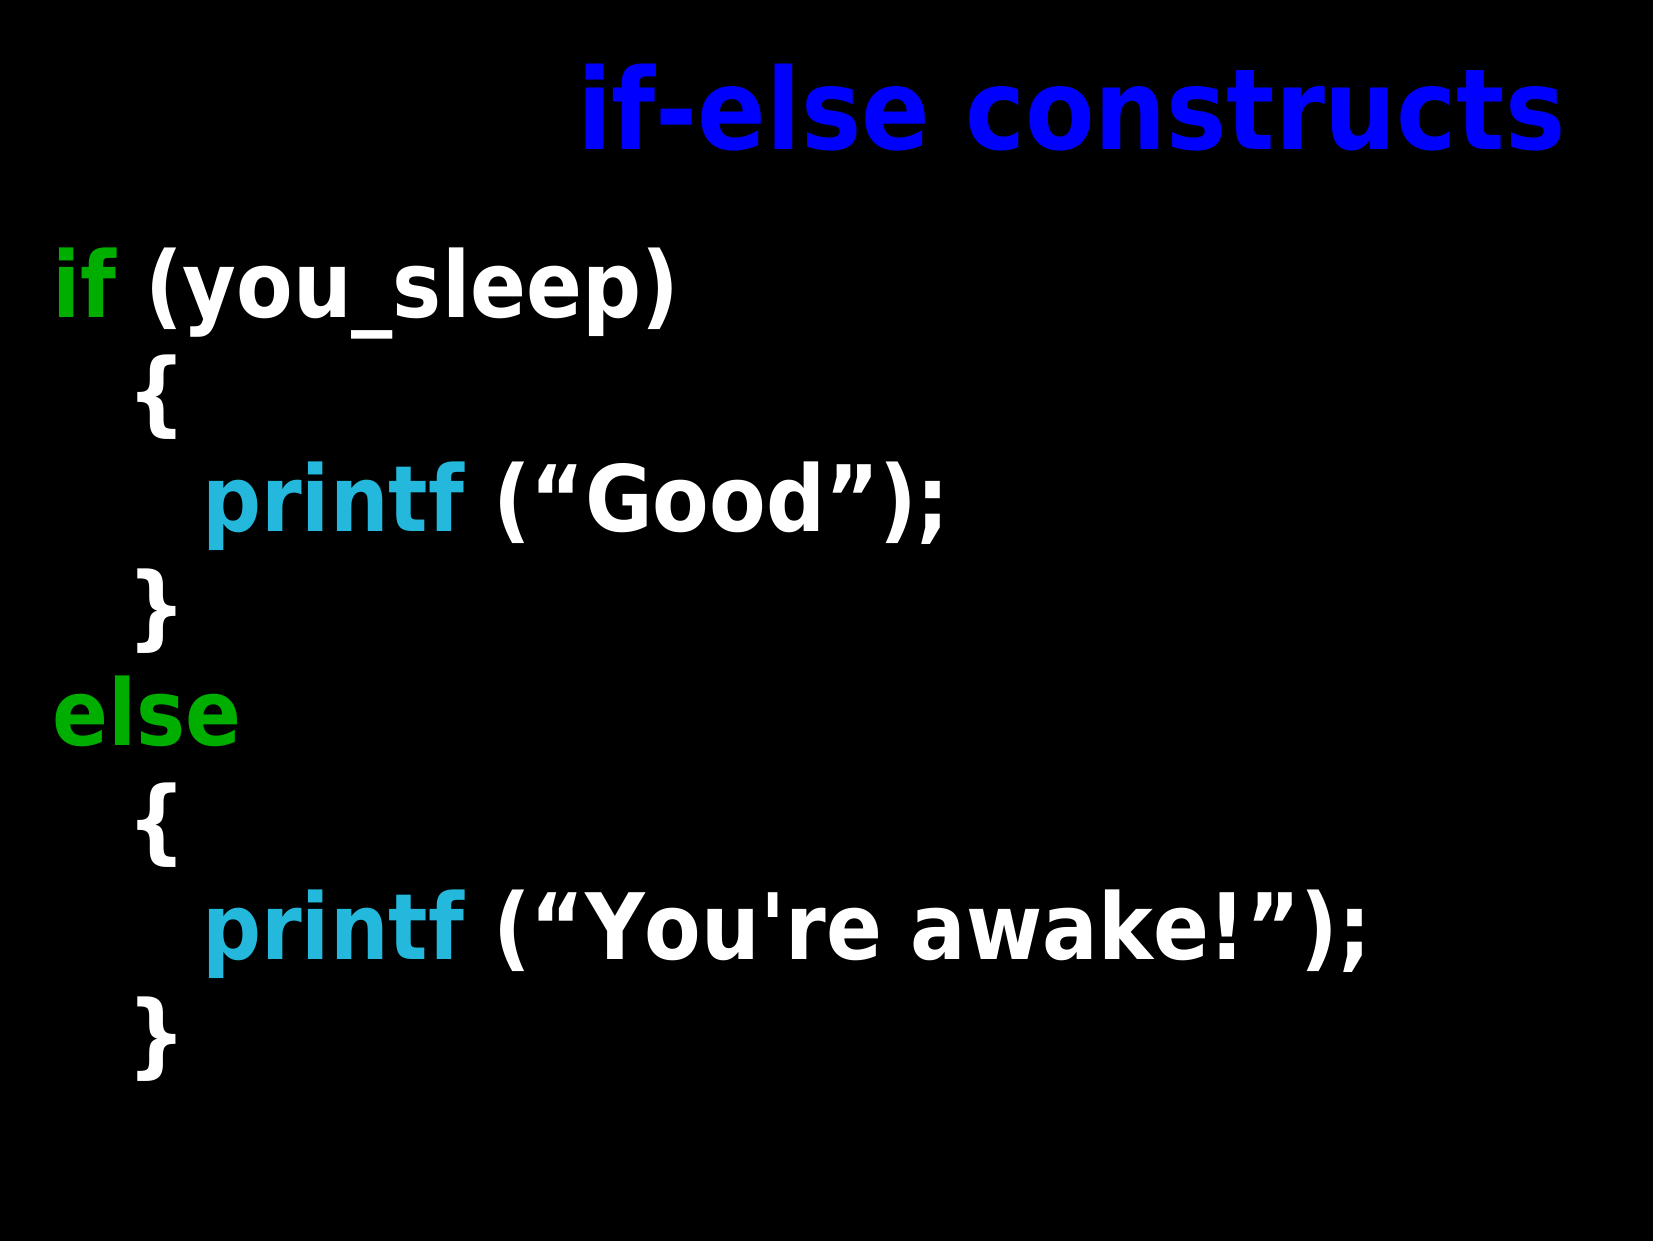

if-else constructs
if (you_sleep)
	{
		printf (“Good”);
	}
else
	{
		printf (“You're awake!”);
	}